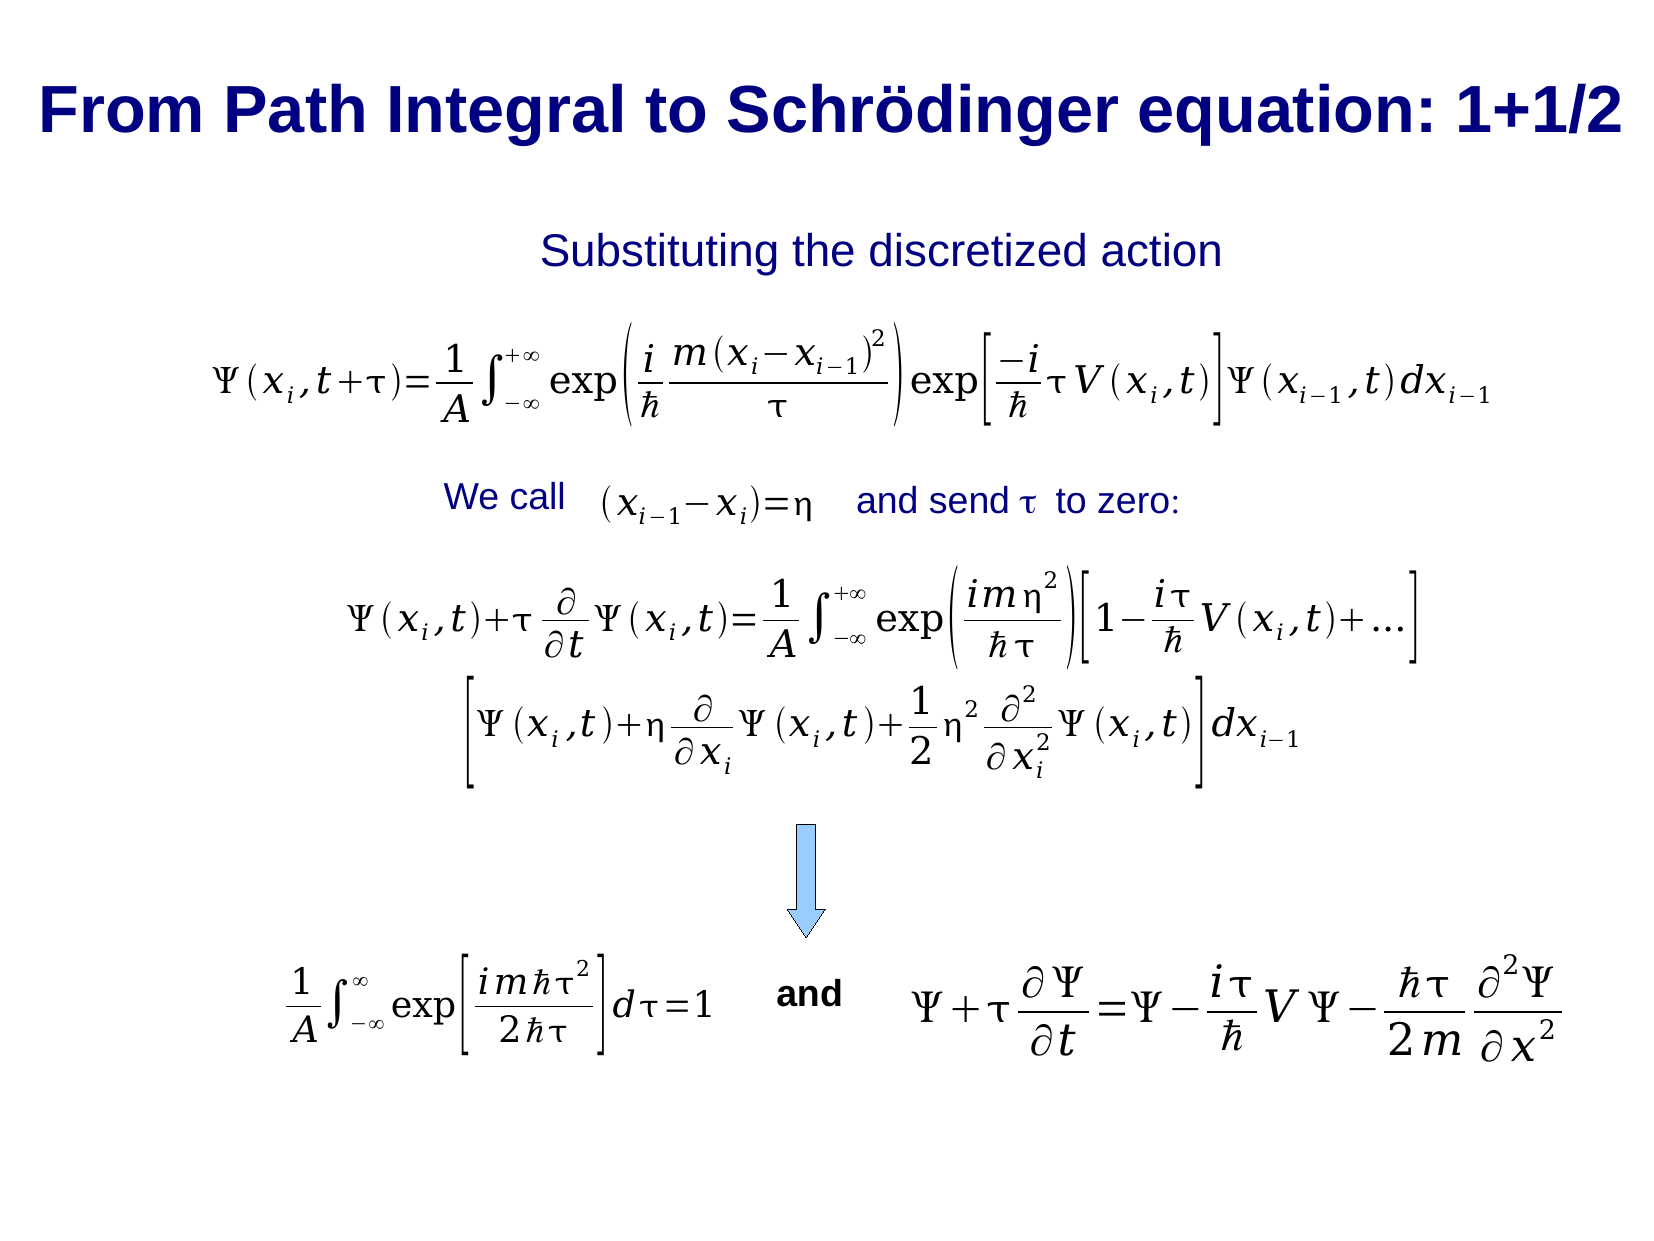

# From Path Integral to Schrödinger equation: 1+1/2
Substituting the discretized action
We call
and send t to zero:
and